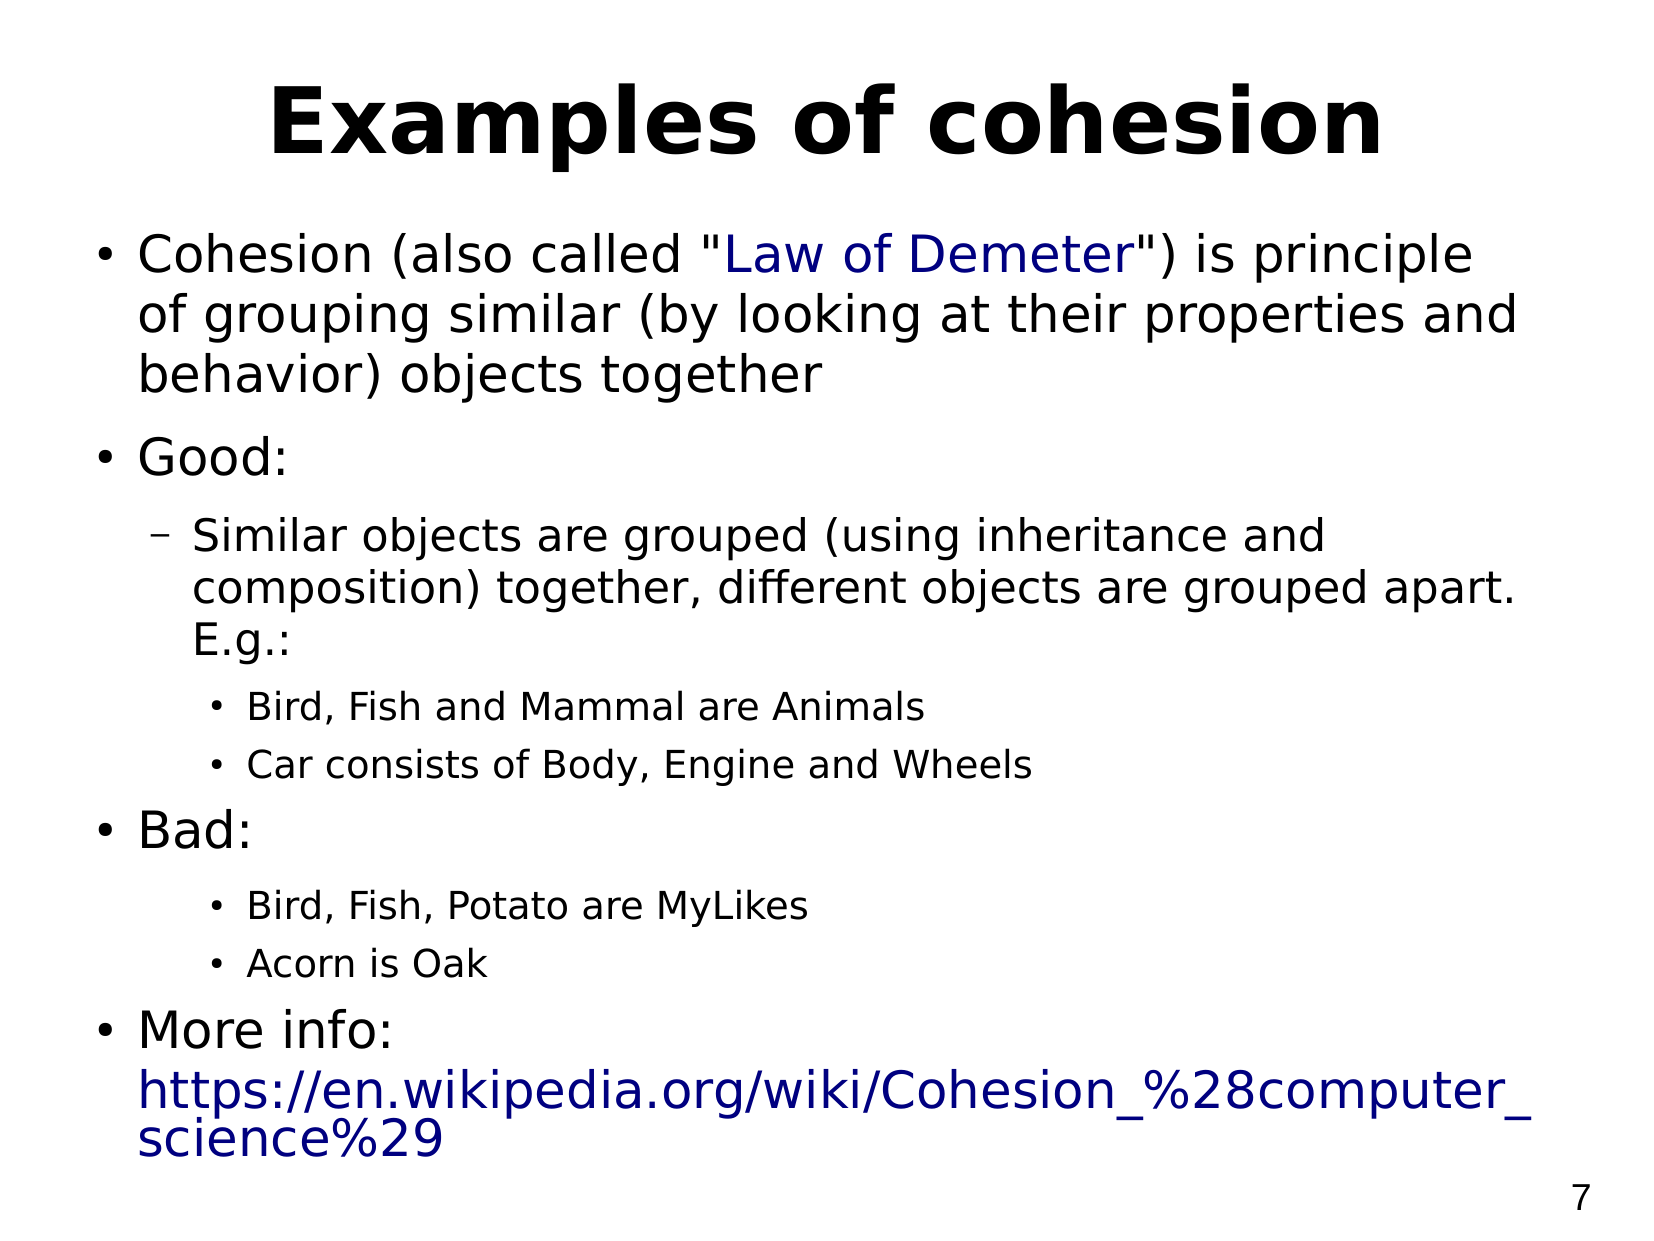

# Examples of cohesion
Cohesion (also called "Law of Demeter") is principle of grouping similar (by looking at their properties and behavior) objects together
Good:
Similar objects are grouped (using inheritance and composition) together, different objects are grouped apart. E.g.:
Bird, Fish and Mammal are Animals
Car consists of Body, Engine and Wheels
Bad:
Bird, Fish, Potato are MyLikes
Acorn is Oak
More info:
https://en.wikipedia.org/wiki/Cohesion_%28computer_science%29